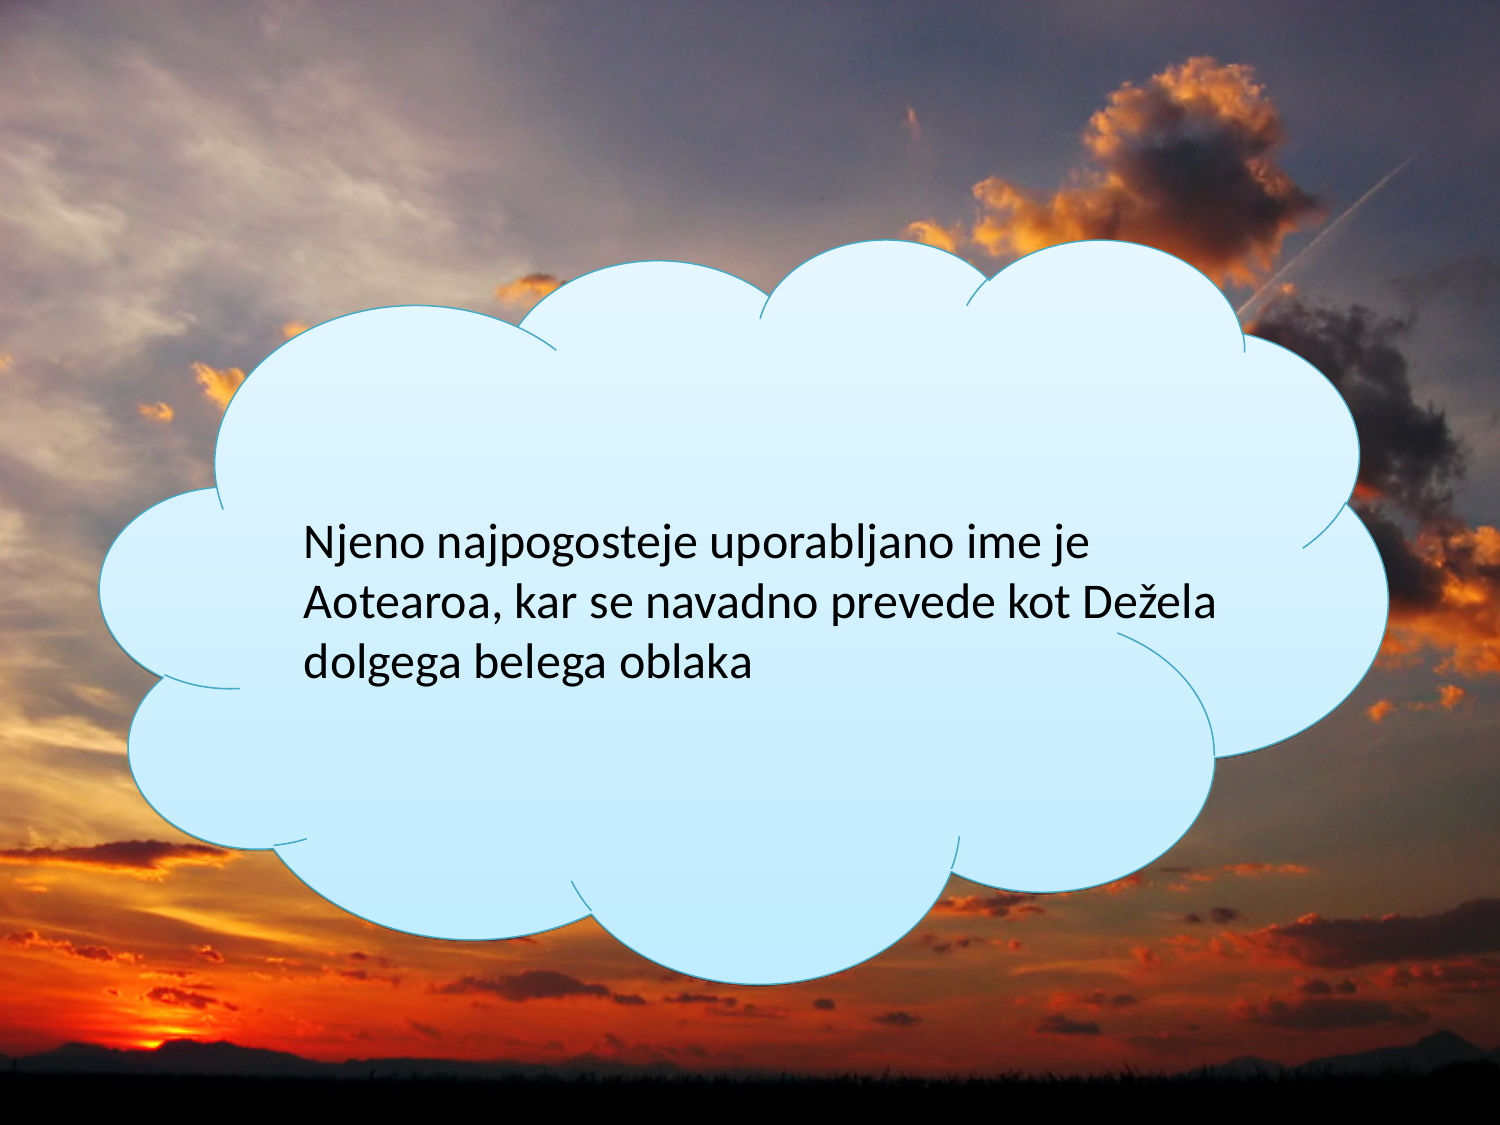

Njeno najpogosteje uporabljano ime je Aotearoa, kar se navadno prevede kot Dežela dolgega belega oblaka